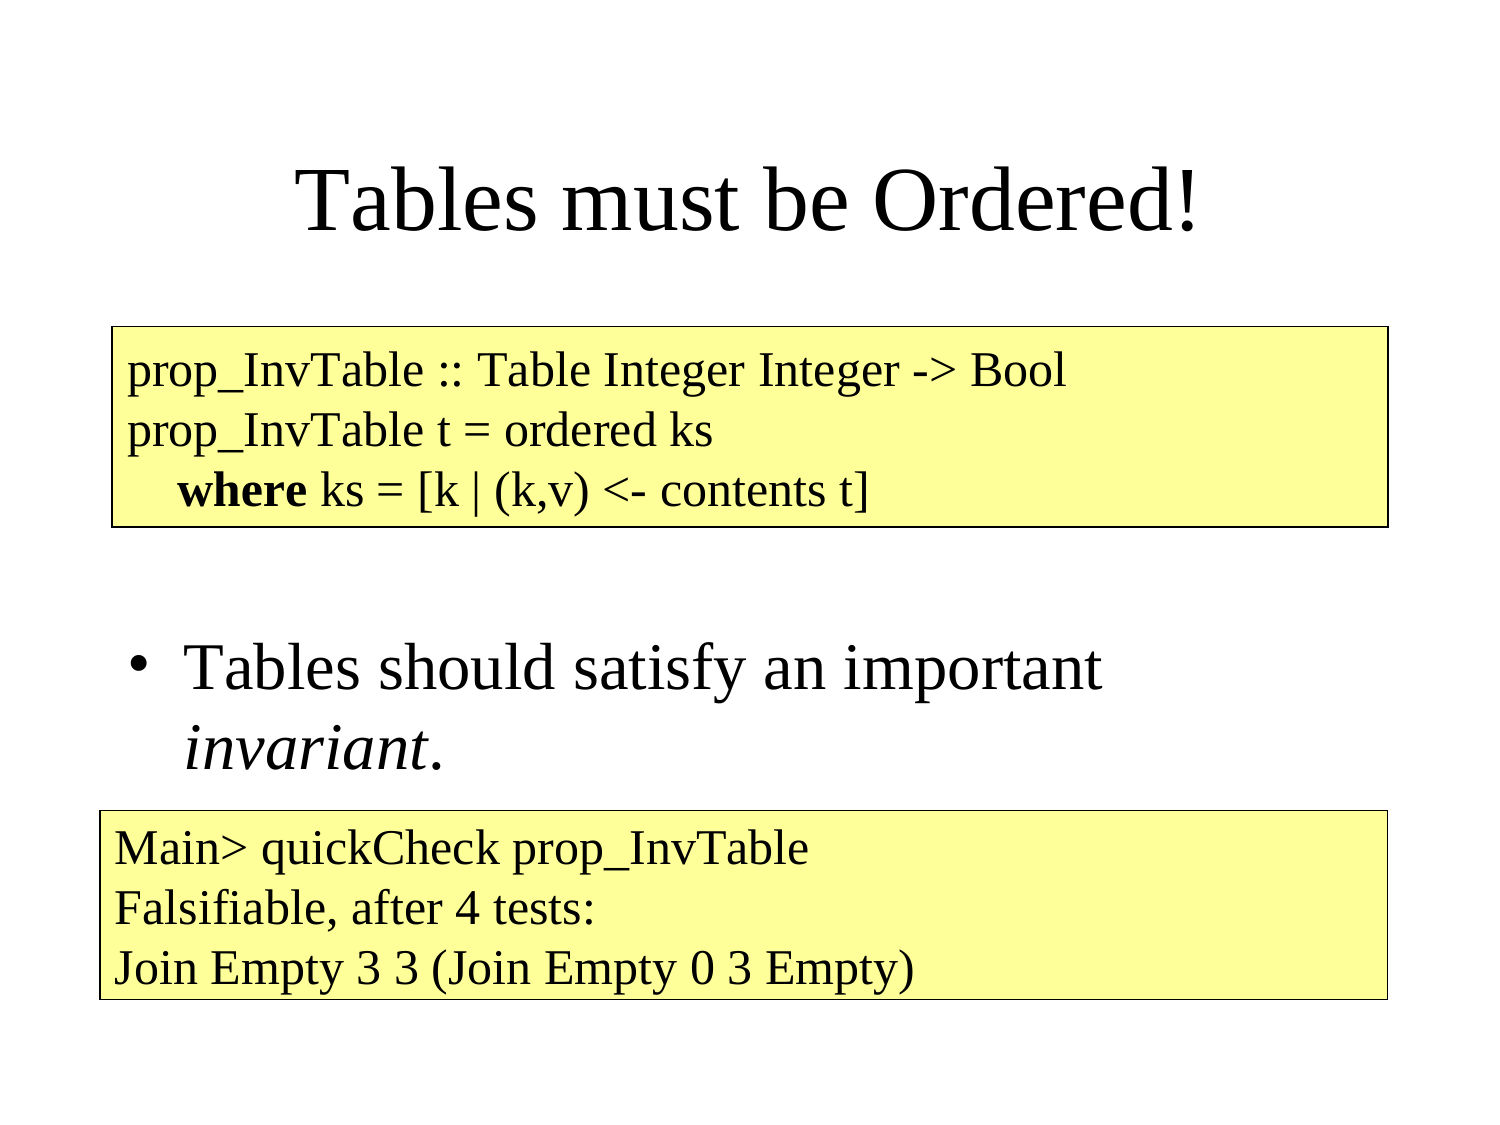

# Tables must be Ordered!
Tables should satisfy an important invariant.
prop_InvTable :: Table Integer Integer -> Bool
prop_InvTable t = ordered ks
 where ks = [k | (k,v) <- contents t]
Main> quickCheck prop_InvTable
Falsifiable, after 4 tests:
Join Empty 3 3 (Join Empty 0 3 Empty)